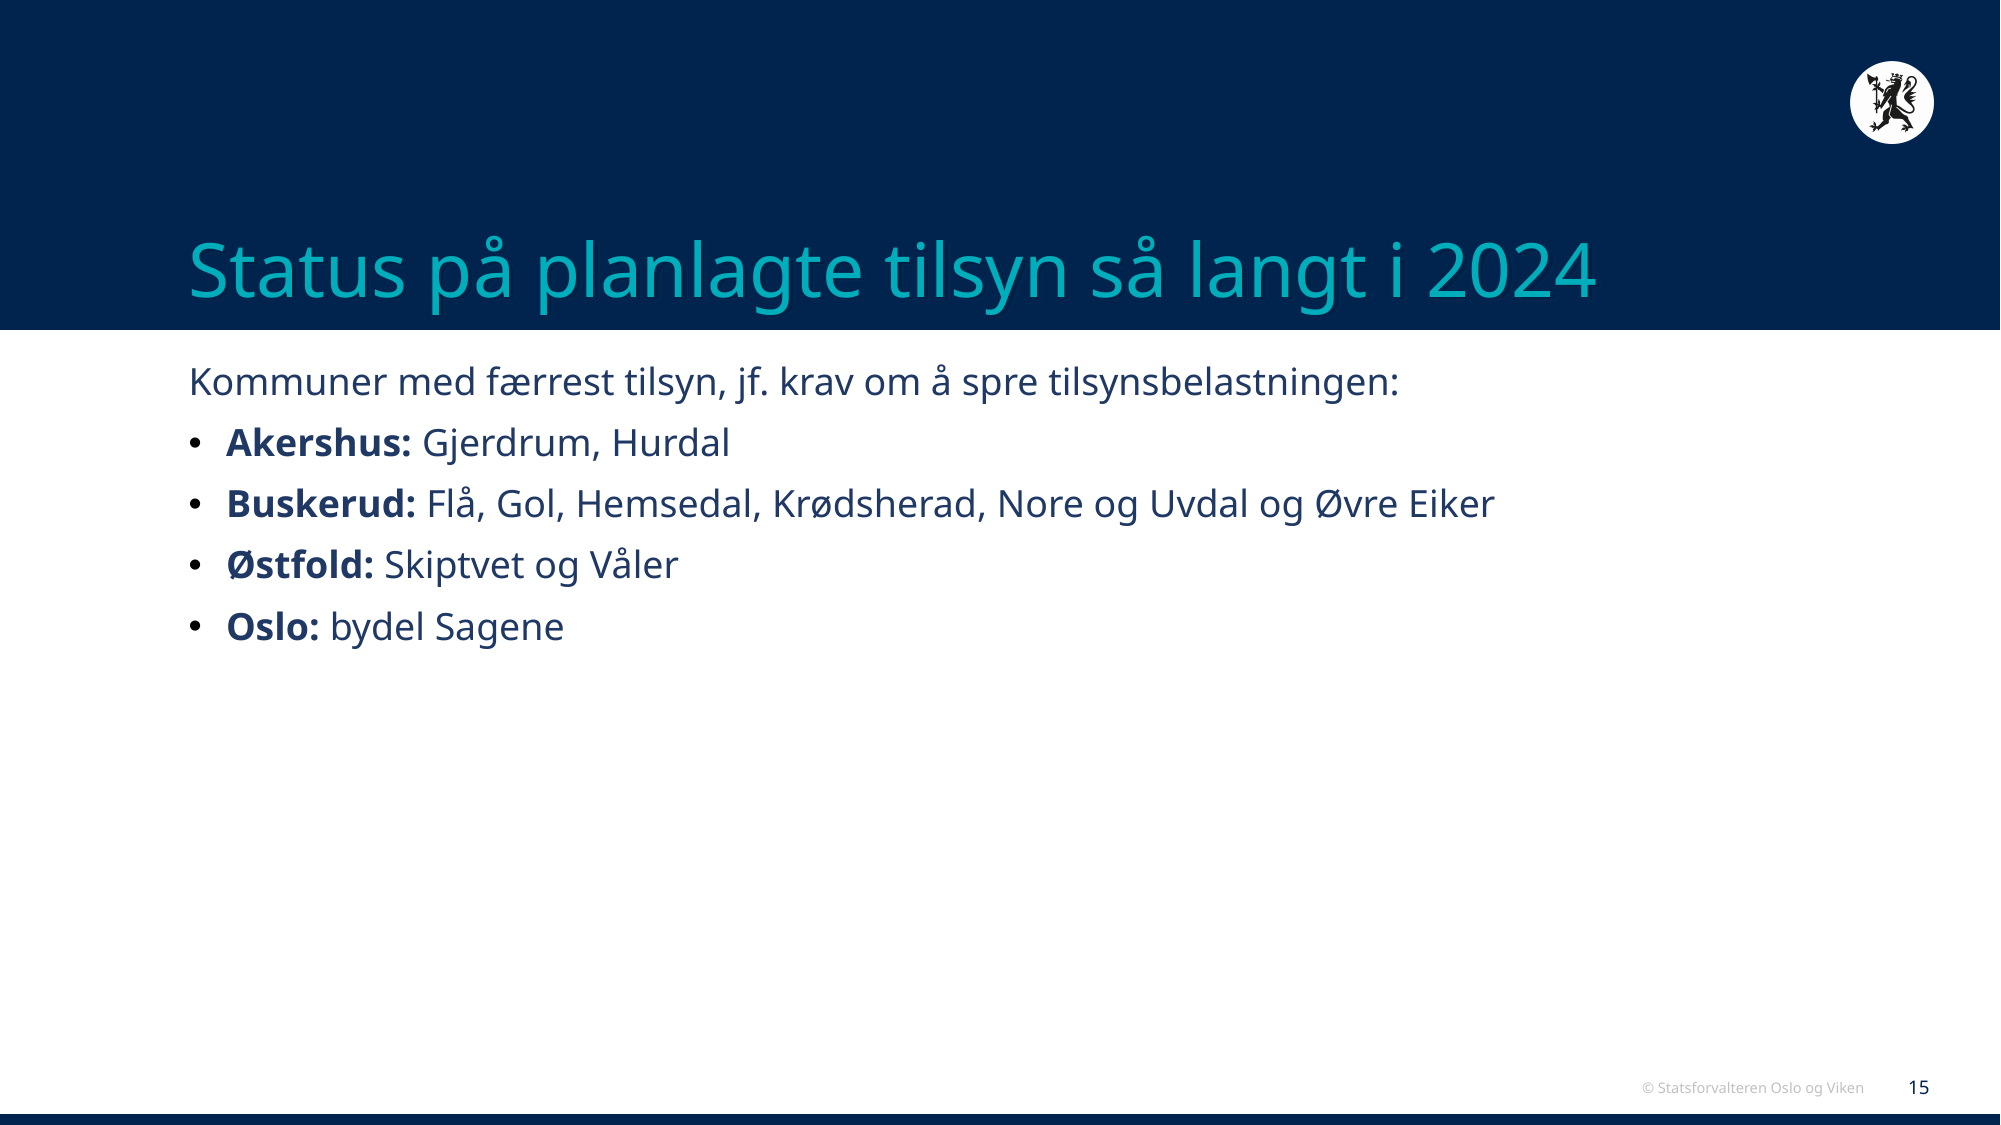

# Status på planlagte tilsyn så langt i 2024
Kommuner med færrest tilsyn, jf. krav om å spre tilsynsbelastningen:
Akershus: Gjerdrum, Hurdal
Buskerud: Flå, Gol, Hemsedal, Krødsherad, Nore og Uvdal og Øvre Eiker
Østfold: Skiptvet og Våler
Oslo: bydel Sagene